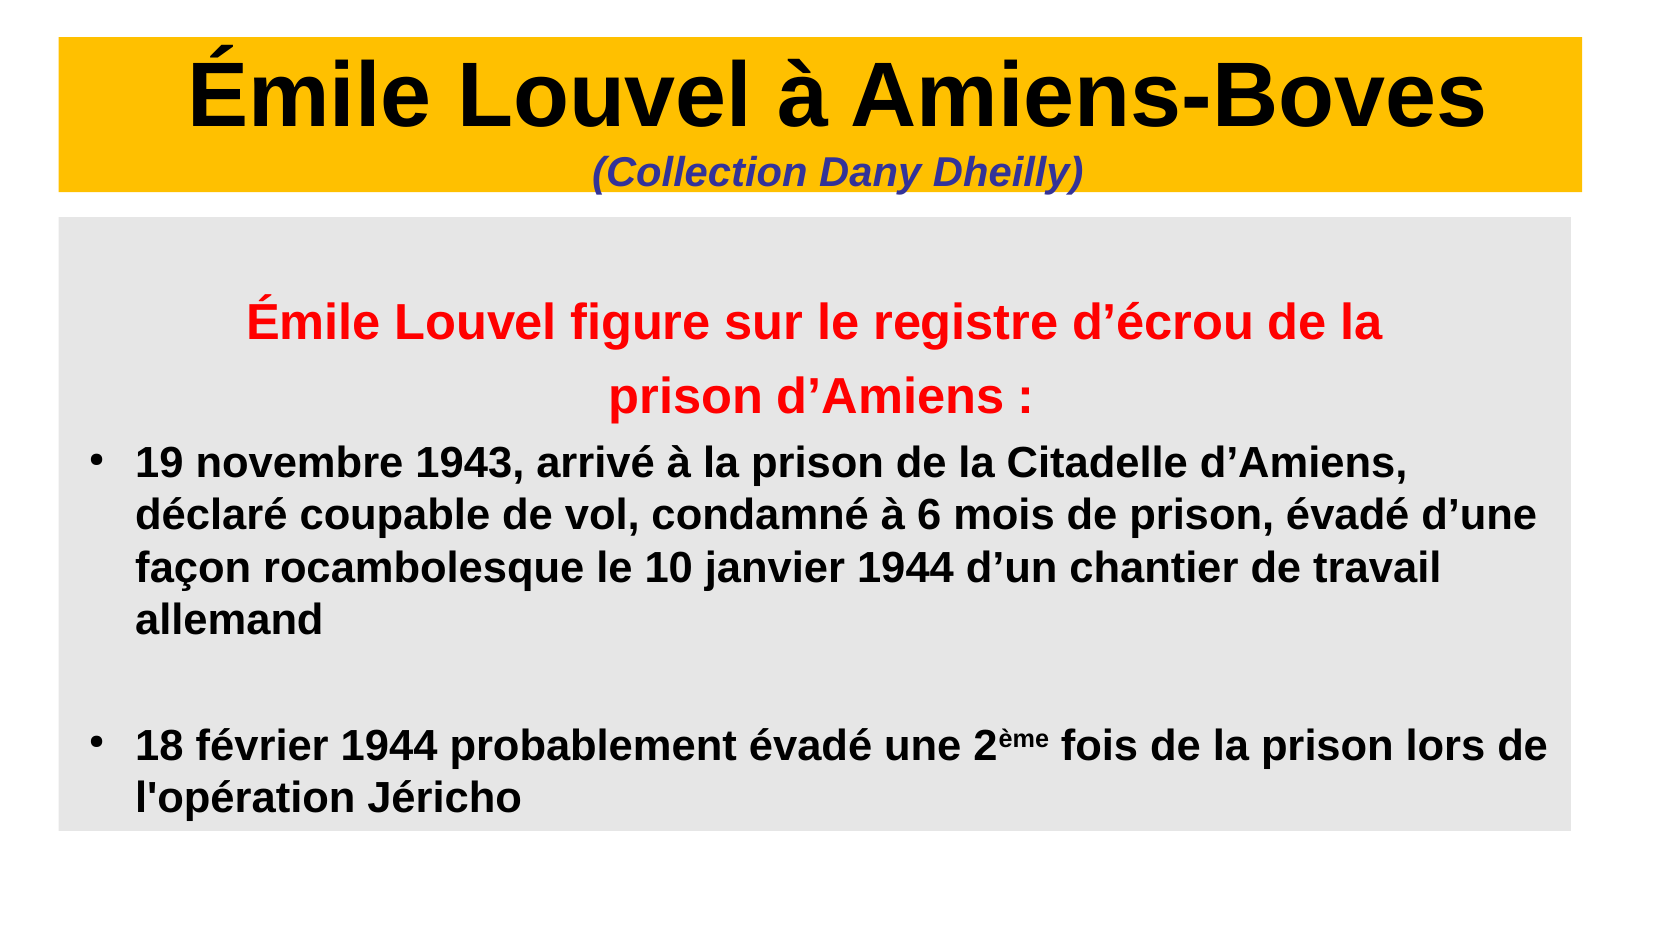

# Émile Louvel à Amiens-Boves (Collection Dany Dheilly)
Émile Louvel figure sur le registre d’écrou de la
 prison d’Amiens :
19 novembre 1943, arrivé à la prison de la Citadelle d’Amiens, déclaré coupable de vol, condamné à 6 mois de prison, évadé d’une façon rocambolesque le 10 janvier 1944 d’un chantier de travail allemand
18 février 1944 probablement évadé une 2ème fois de la prison lors de l'opération Jéricho